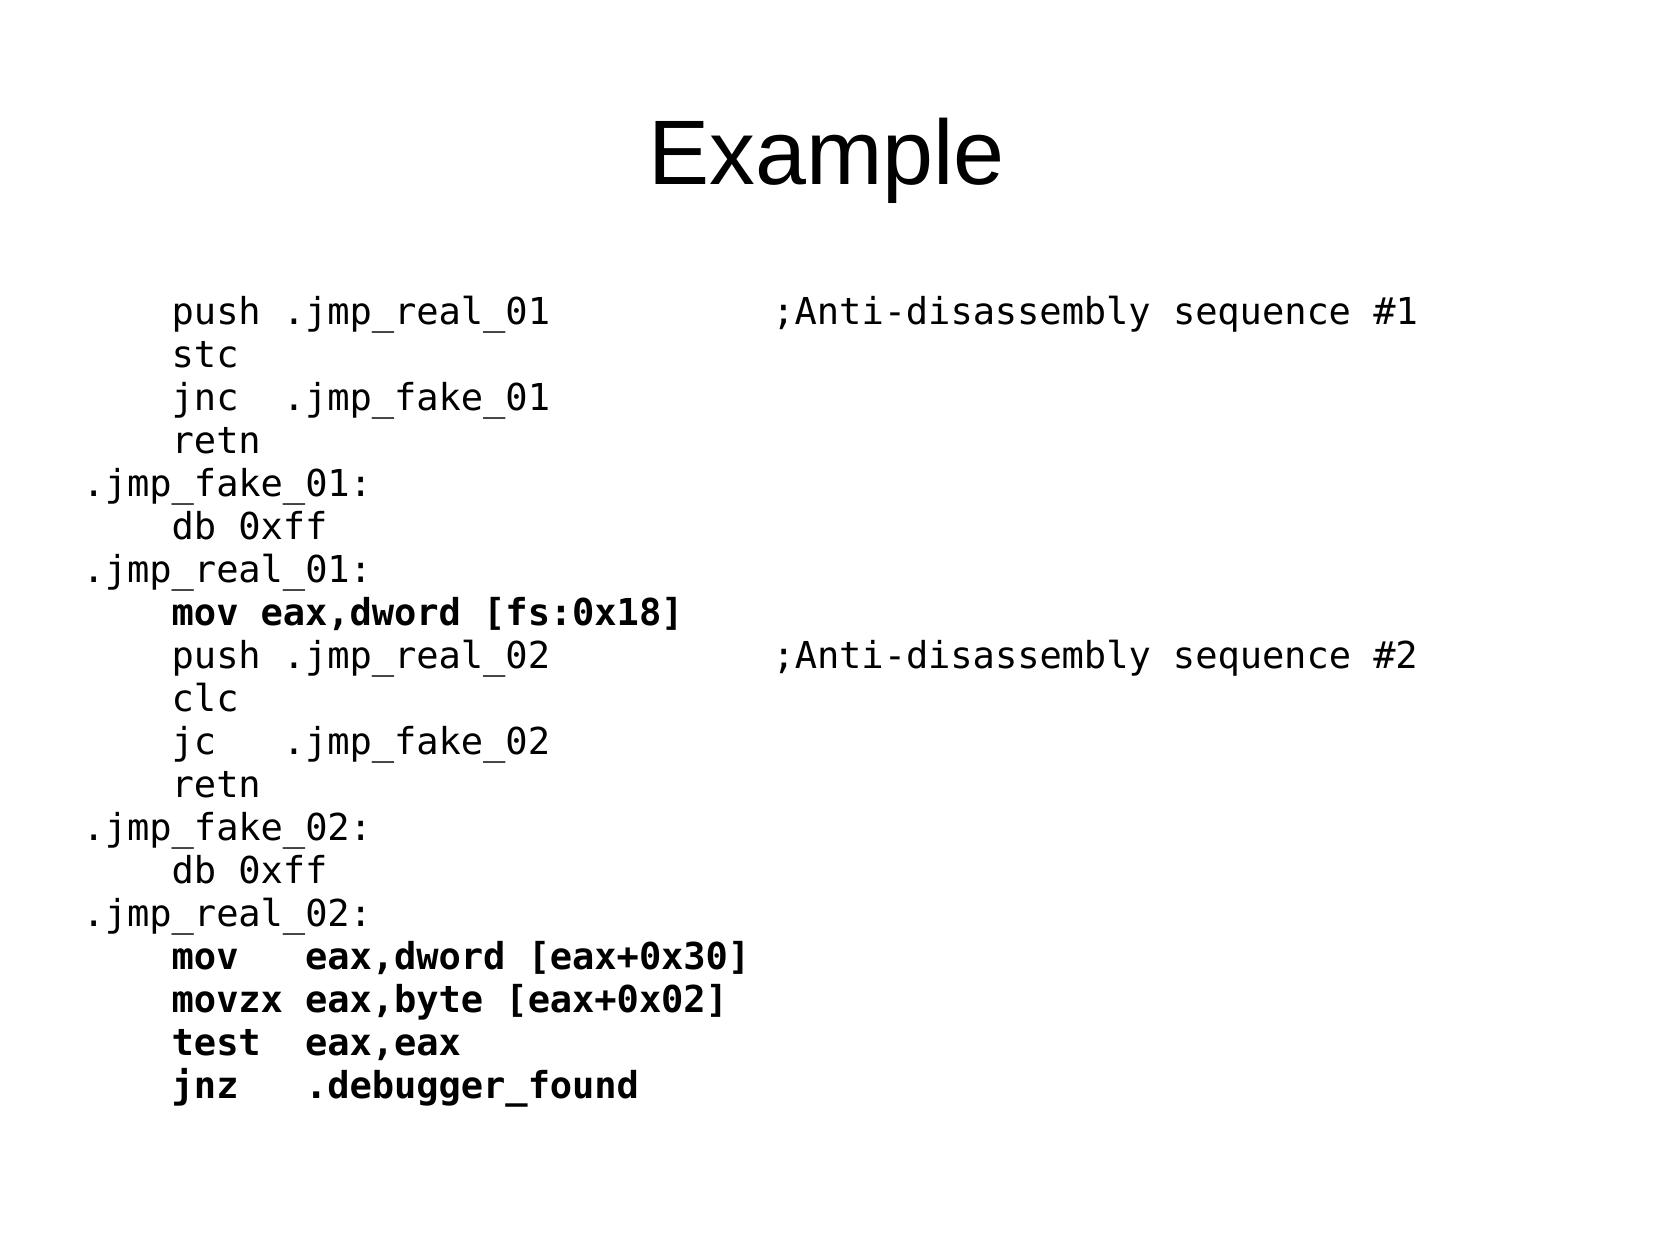

# Example
 push .jmp_real_01 ;Anti-disassembly sequence #1
 stc
 jnc .jmp_fake_01
 retn
.jmp_fake_01:
 db 0xff
.jmp_real_01:
 mov eax,dword [fs:0x18]
 push .jmp_real_02 ;Anti-disassembly sequence #2
 clc
 jc .jmp_fake_02
 retn
.jmp_fake_02:
 db 0xff
.jmp_real_02:
 mov eax,dword [eax+0x30]
 movzx eax,byte [eax+0x02]
 test eax,eax
 jnz .debugger_found